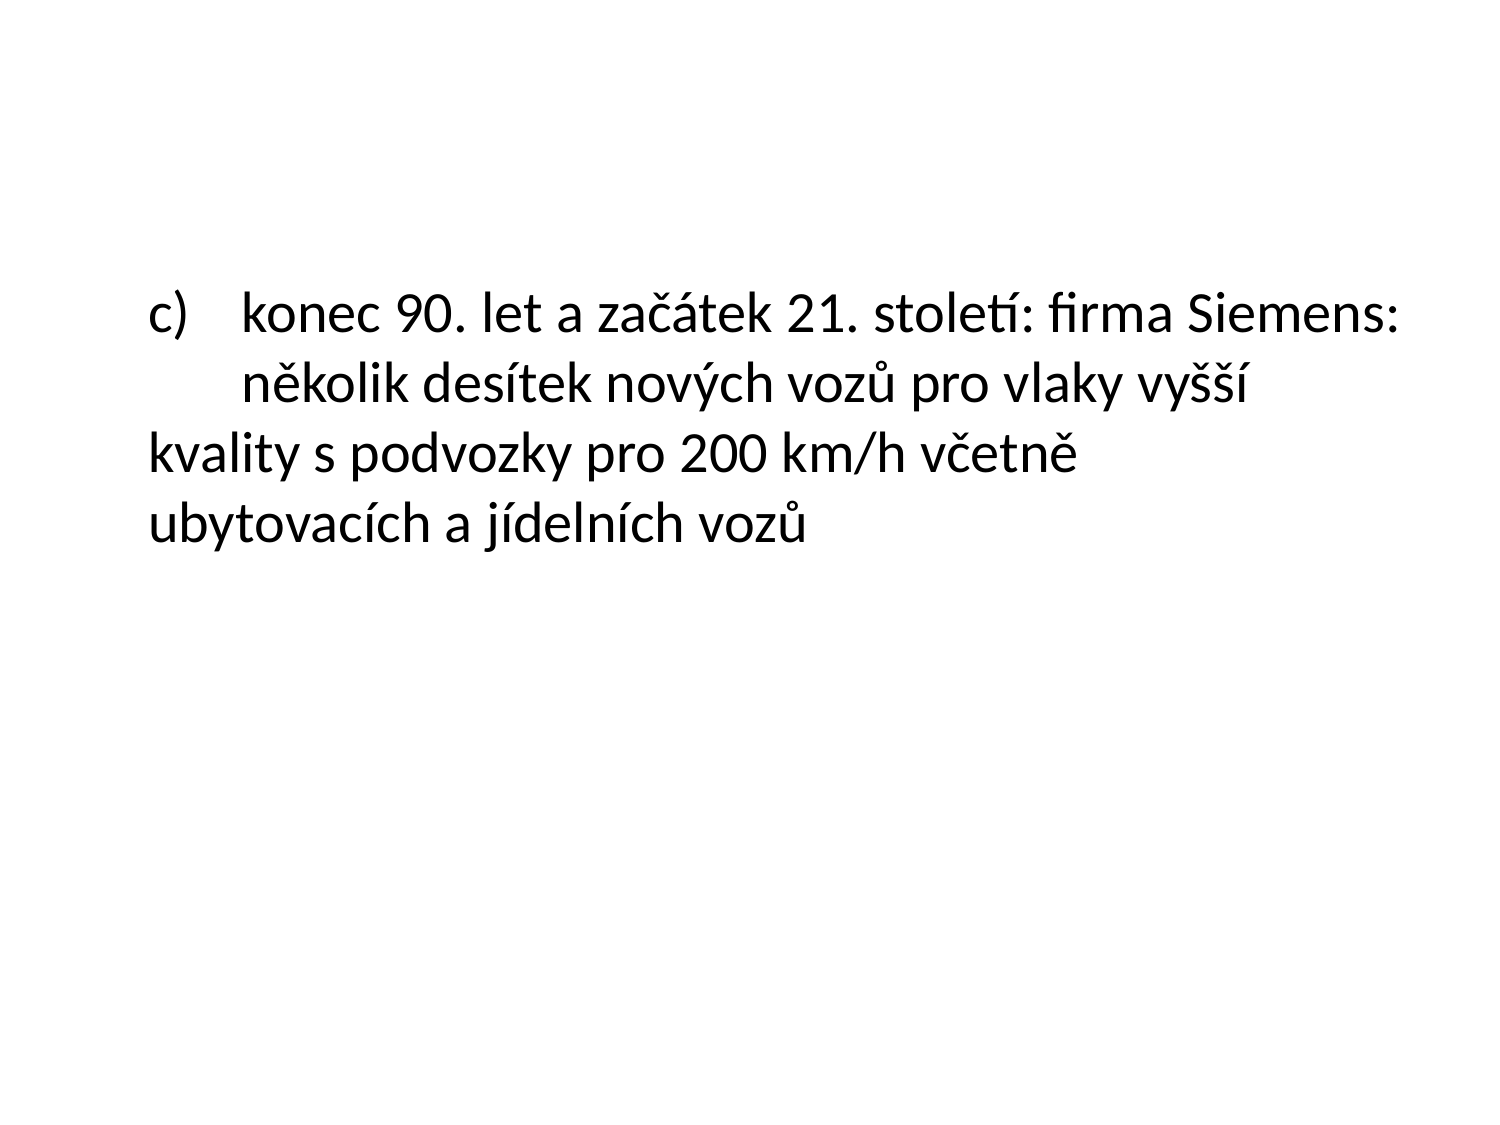

# c)	konec 90. let a začátek 21. století: firma Siemens: 	několik desítek nových vozů pro vlaky vyšší 	kvality s podvozky pro 200 km/h včetně 	ubytovacích a jídelních vozů